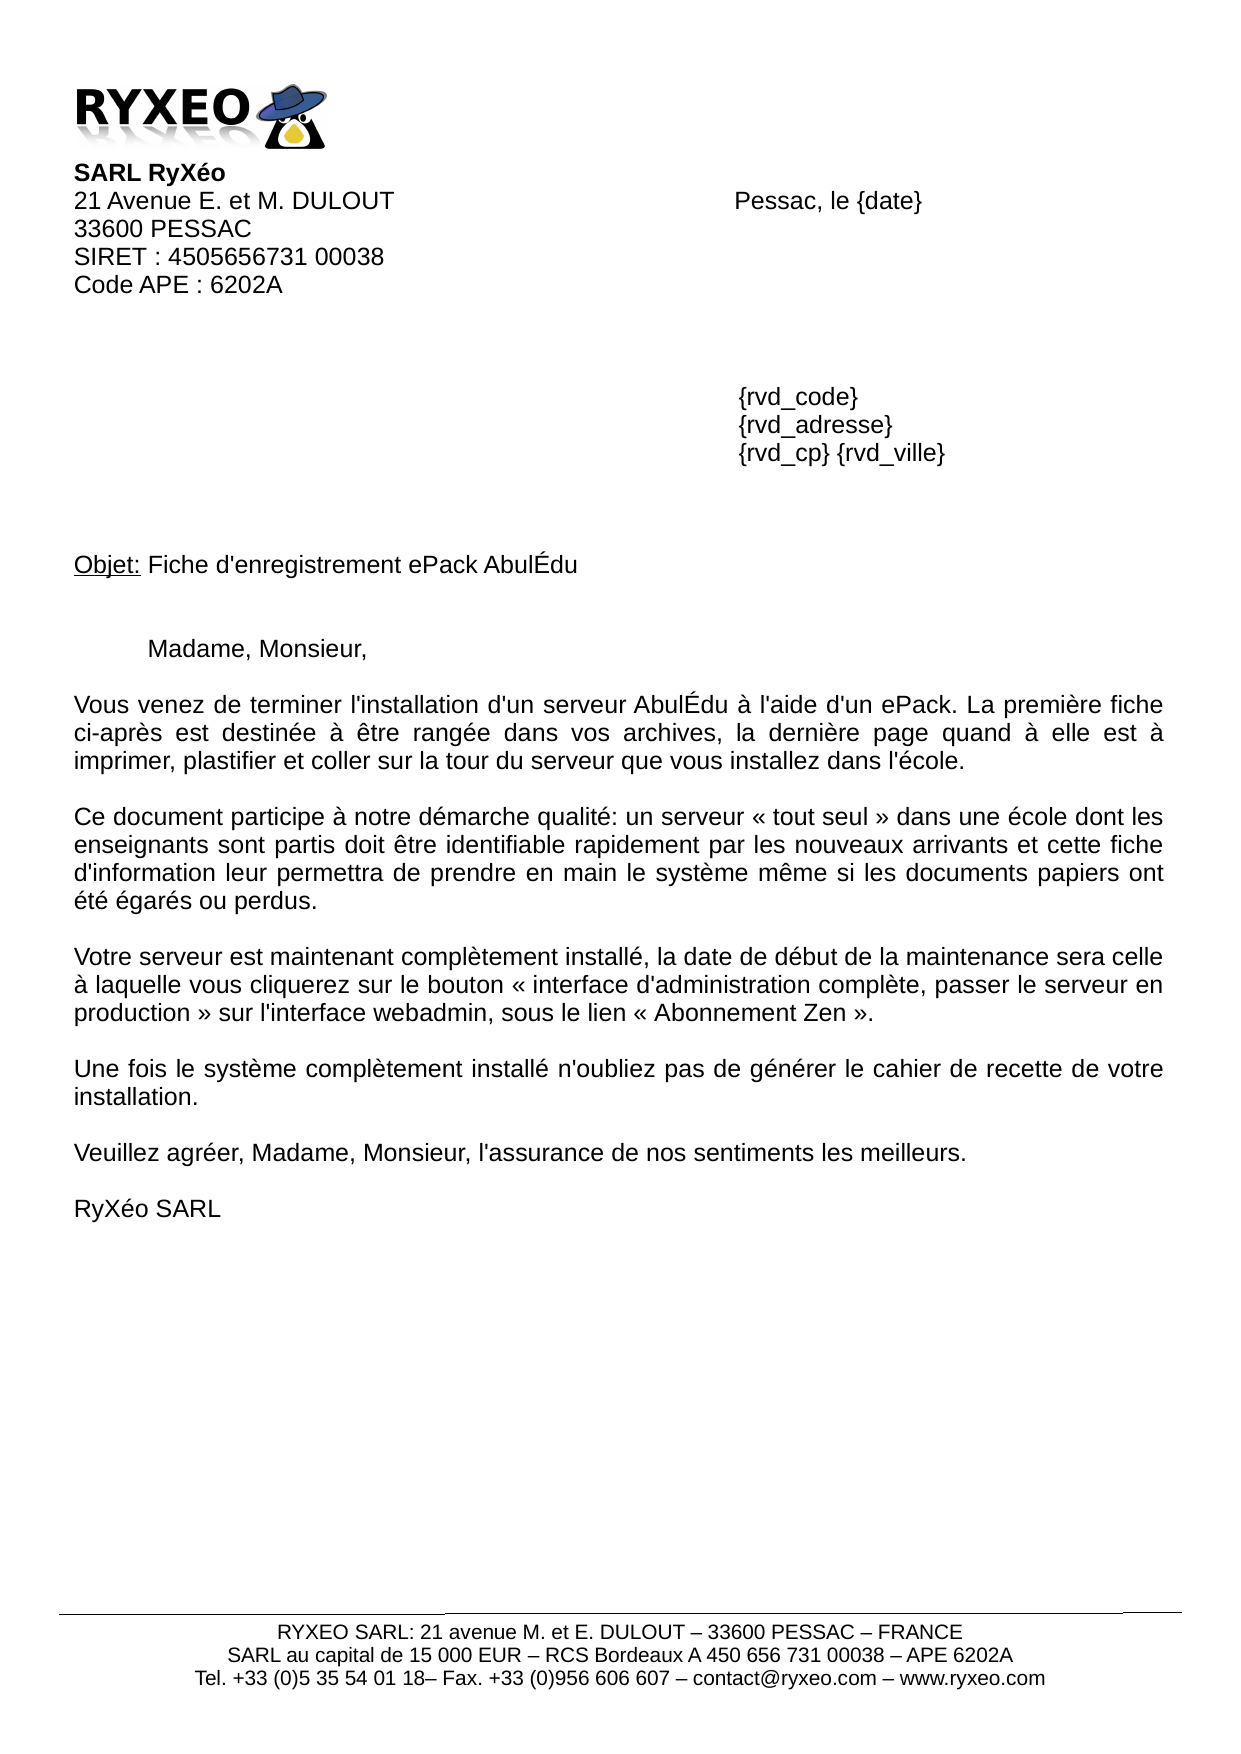

SARL RyXéo
21 Avenue E. et M. DULOUT	Pessac, le {date}
33600 PESSAC
SIRET : 4505656731 00038
Code APE : 6202A
	{rvd_code}
	{rvd_adresse}
	{rvd_cp} {rvd_ville}
Objet: Fiche d'enregistrement ePack AbulÉdu
	Madame, Monsieur,
Vous venez de terminer l'installation d'un serveur AbulÉdu à l'aide d'un ePack. La première fiche ci-après est destinée à être rangée dans vos archives, la dernière page quand à elle est à imprimer, plastifier et coller sur la tour du serveur que vous installez dans l'école.
Ce document participe à notre démarche qualité: un serveur « tout seul » dans une école dont les enseignants sont partis doit être identifiable rapidement par les nouveaux arrivants et cette fiche d'information leur permettra de prendre en main le système même si les documents papiers ont été égarés ou perdus.
Votre serveur est maintenant complètement installé, la date de début de la maintenance sera celle à laquelle vous cliquerez sur le bouton « interface d'administration complète, passer le serveur en production » sur l'interface webadmin, sous le lien « Abonnement Zen ».
Une fois le système complètement installé n'oubliez pas de générer le cahier de recette de votre installation.
Veuillez agréer, Madame, Monsieur, l'assurance de nos sentiments les meilleurs.
RyXéo SARL
RYXEO SARL: 21 avenue M. et E. DULOUT – 33600 PESSAC – FRANCE
SARL au capital de 15 000 EUR – RCS Bordeaux A 450 656 731 00038 – APE 6202A
Tel. +33 (0)5 35 54 01 18– Fax. +33 (0)956 606 607 – contact@ryxeo.com – www.ryxeo.com